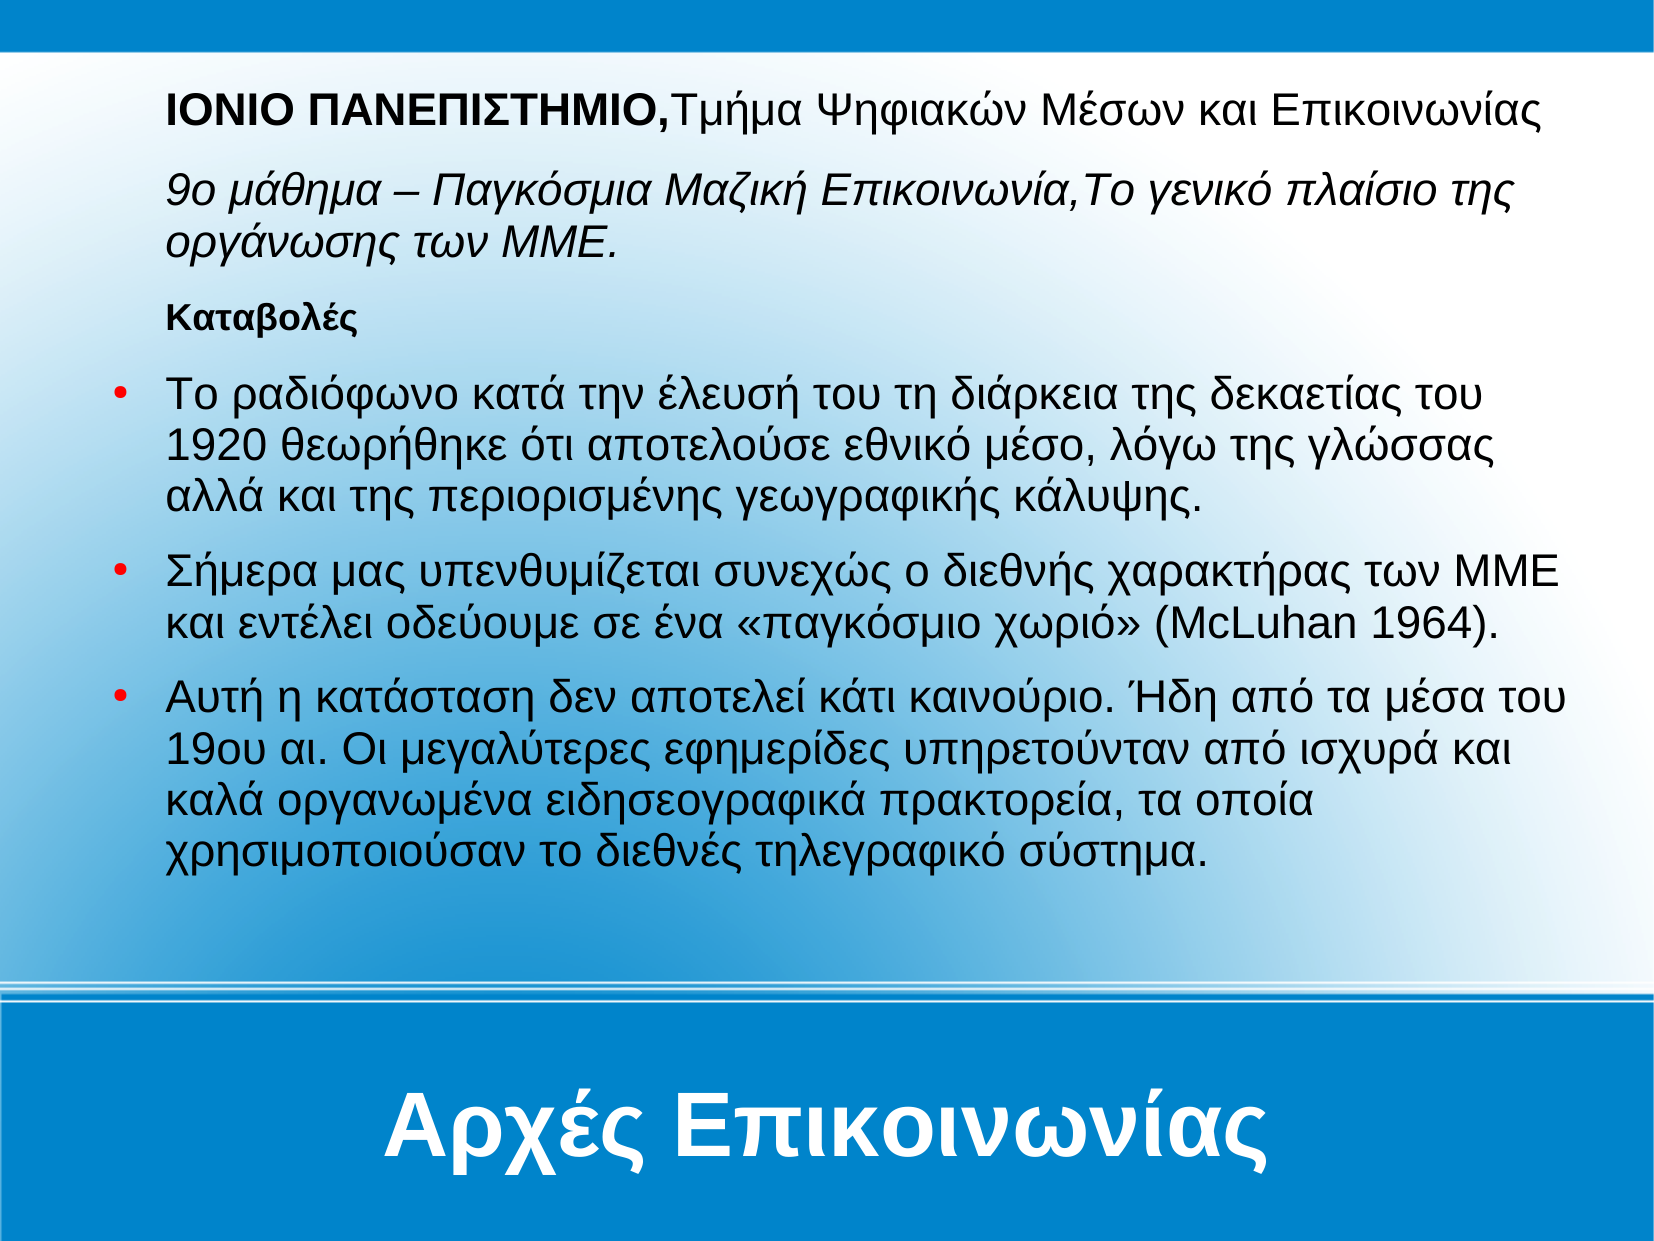

ΙΟΝΙΟ ΠΑΝΕΠΙΣΤΗΜΙΟ,Τμήμα Ψηφιακών Μέσων και Επικοινωνίας
9ο μάθημα – Παγκόσμια Μαζική Επικοινωνία,Το γενικό πλαίσιο της οργάνωσης των ΜΜΕ.
Καταβολές
Το ραδιόφωνο κατά την έλευσή του τη διάρκεια της δεκαετίας του 1920 θεωρήθηκε ότι αποτελούσε εθνικό μέσο, λόγω της γλώσσας αλλά και της περιορισμένης γεωγραφικής κάλυψης.
Σήμερα μας υπενθυμίζεται συνεχώς ο διεθνής χαρακτήρας των ΜΜΕ και εντέλει οδεύουμε σε ένα «παγκόσμιο χωριό» (McLuhan 1964).
Αυτή η κατάσταση δεν αποτελεί κάτι καινούριο. Ήδη από τα μέσα του 19ου αι. Οι μεγαλύτερες εφημερίδες υπηρετούνταν από ισχυρά και καλά οργανωμένα ειδησεογραφικά πρακτορεία, τα οποία χρησιμοποιούσαν το διεθνές τηλεγραφικό σύστημα.
# Αρχές Επικοινωνίας